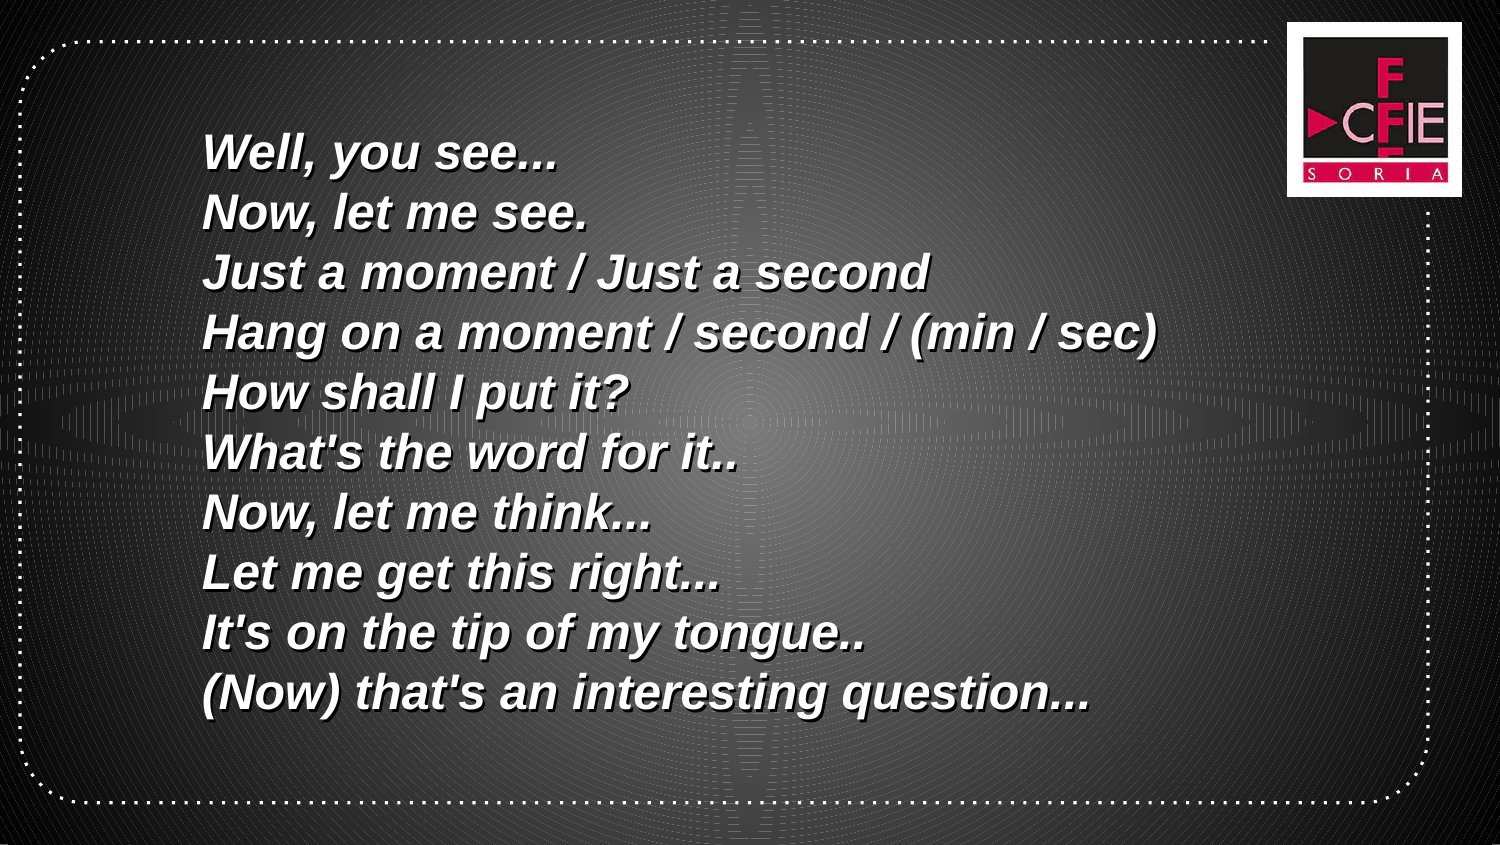

Well, you see...
Now, let me see.
Just a moment / Just a second
Hang on a moment / second / (min / sec)
How shall I put it?
What's the word for it..
Now, let me think...
Let me get this right...
It's on the tip of my tongue..
(Now) that's an interesting question...